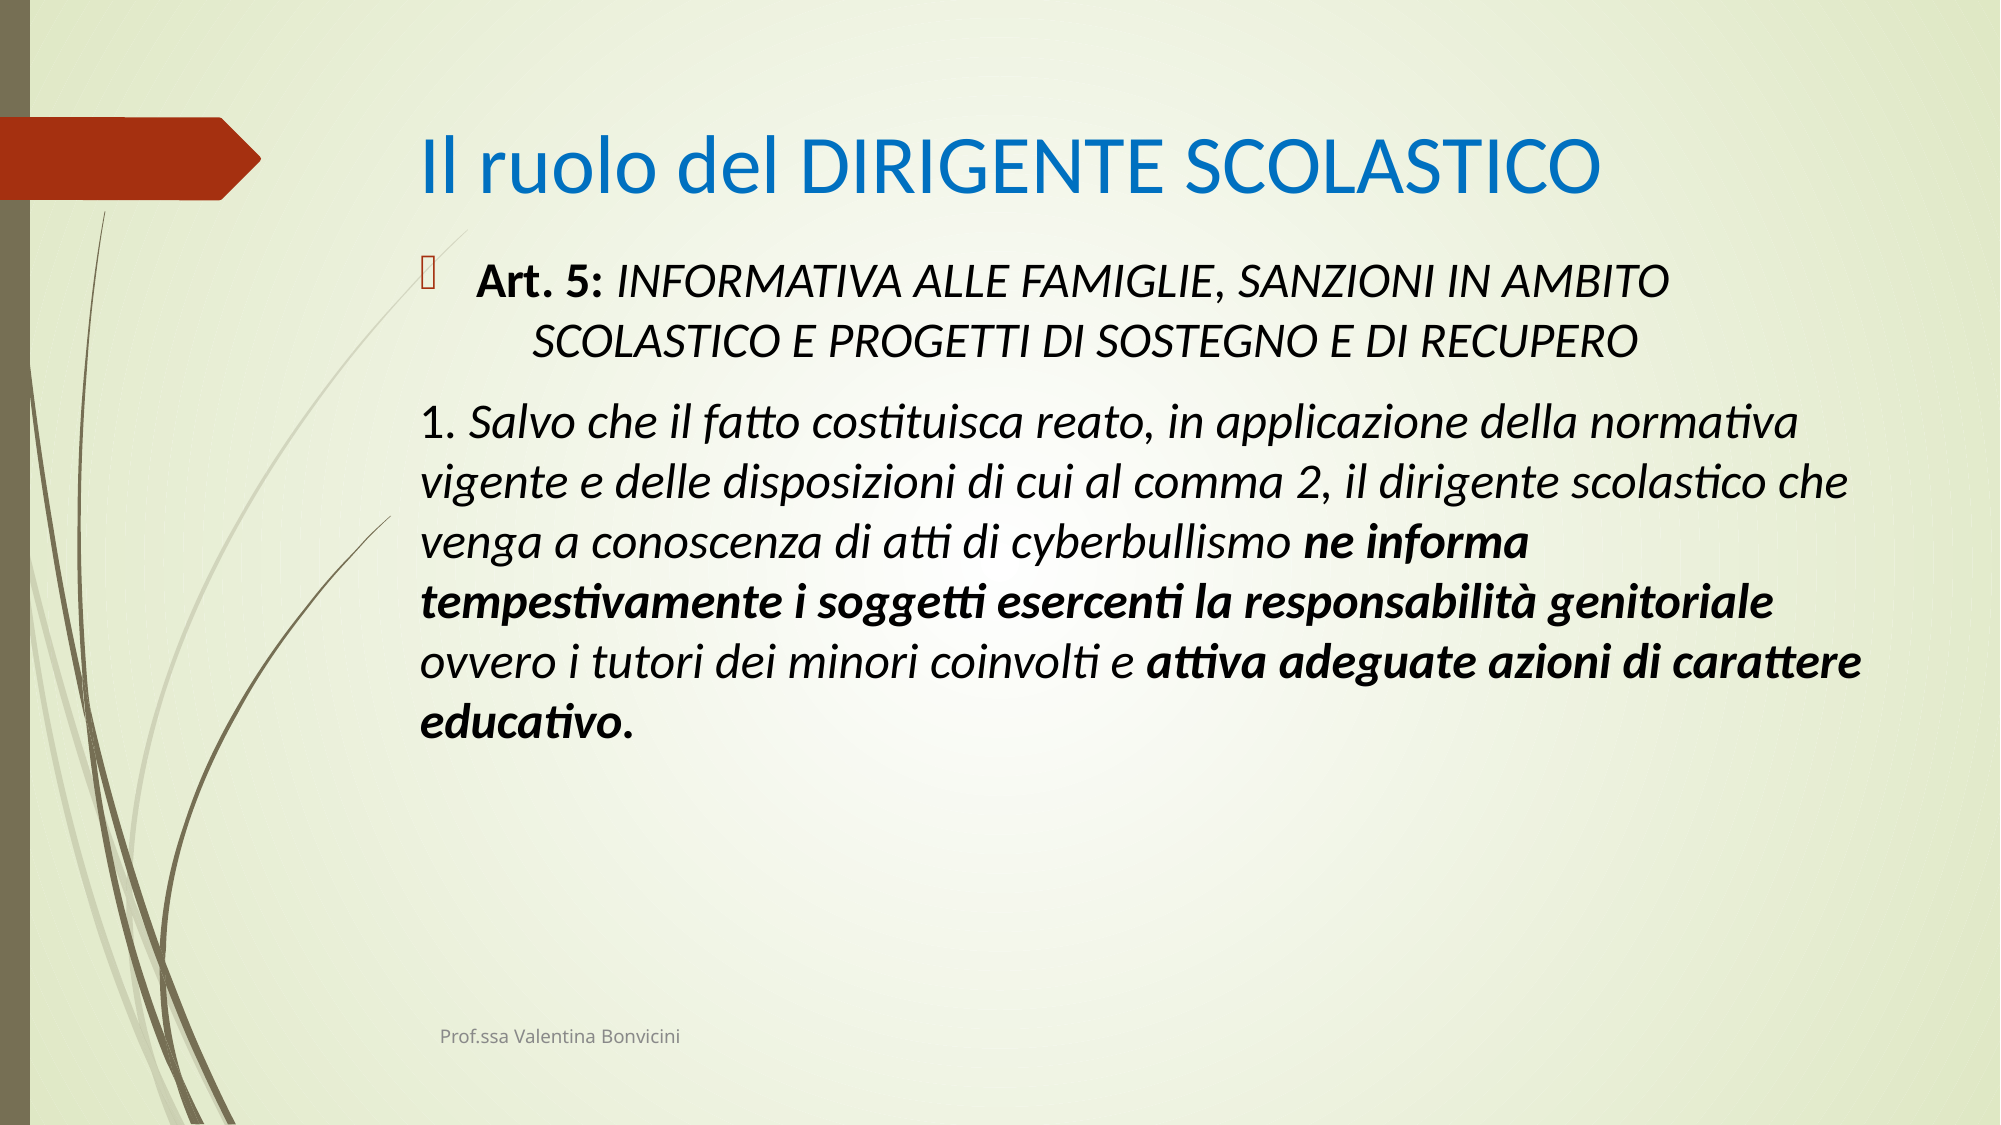

# Il ruolo del DIRIGENTE SCOLASTICO
Art. 5: INFORMATIVA ALLE FAMIGLIE, SANZIONI IN AMBITO SCOLASTICO E PROGETTI DI SOSTEGNO E DI RECUPERO
1. Salvo che il fatto costituisca reato, in applicazione della normativa vigente e delle disposizioni di cui al comma 2, il dirigente scolastico che venga a conoscenza di atti di cyberbullismo ne informa tempestivamente i soggetti esercenti la responsabilità genitoriale ovvero i tutori dei minori coinvolti e attiva adeguate azioni di carattere educativo.
Prof.ssa Valentina Bonvicini